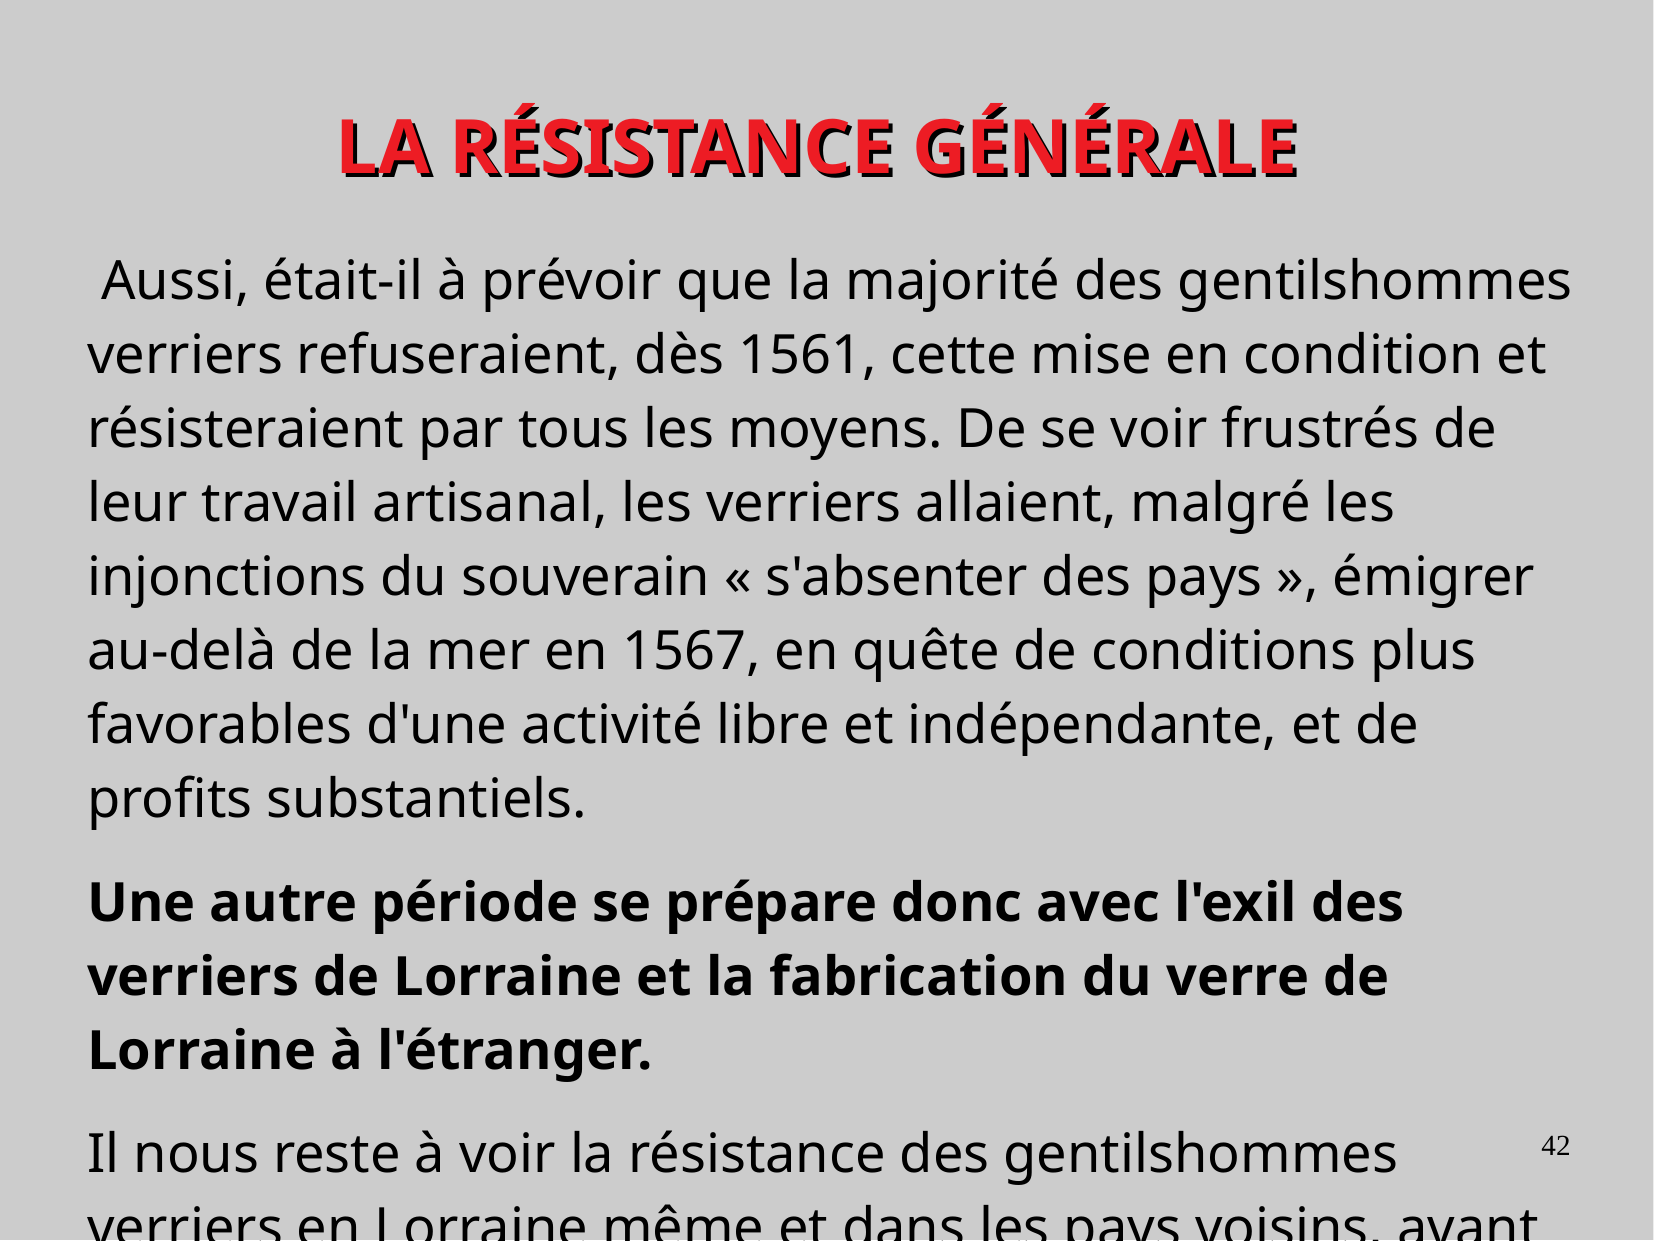

# LA RÉSISTANCE GÉNÉRALE
 Aussi, était-il à prévoir que la majorité des gentilshommes verriers refuseraient, dès 1561, cette mise en condition et résisteraient par tous les moyens. De se voir frustrés de leur travail artisanal, les verriers allaient, malgré les injonctions du souverain « s'absenter des pays », émigrer au-delà de la mer en 1567, en quête de conditions plus favorables d'une activité libre et indépendante, et de profits substantiels.
Une autre période se prépare donc avec l'exil des verriers de Lorraine et la fabrication du verre de Lorraine à l'étranger.
Il nous reste à voir la résistance des gentilshommes verriers en Lorraine même et dans les pays voisins, avant la grande dispersion.
42